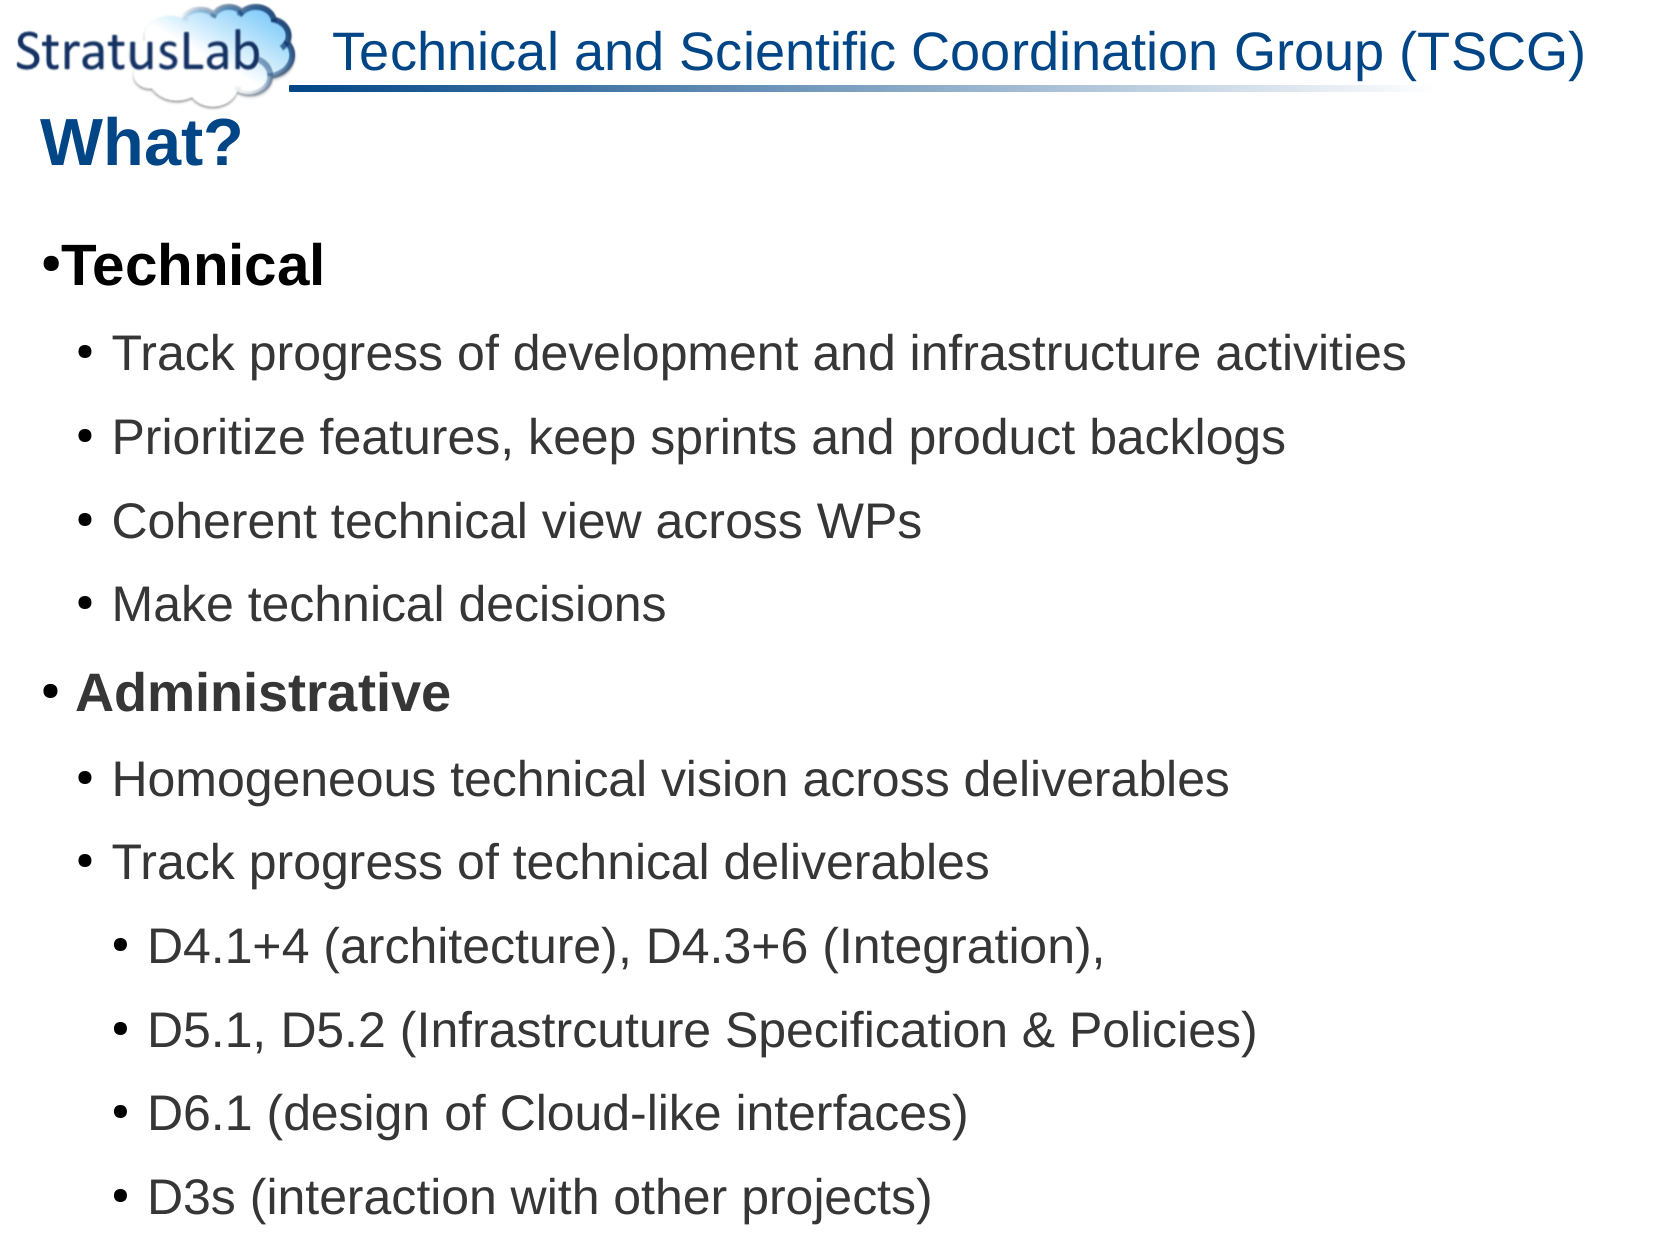

Technical and Scientific Coordination Group (TSCG)
What?
Technical
Track progress of development and infrastructure activities
Prioritize features, keep sprints and product backlogs
Coherent technical view across WPs
Make technical decisions
 Administrative
Homogeneous technical vision across deliverables
Track progress of technical deliverables
D4.1+4 (architecture), D4.3+6 (Integration),
D5.1, D5.2 (Infrastrcuture Specification & Policies)
D6.1 (design of Cloud-like interfaces)
D3s (interaction with other projects)